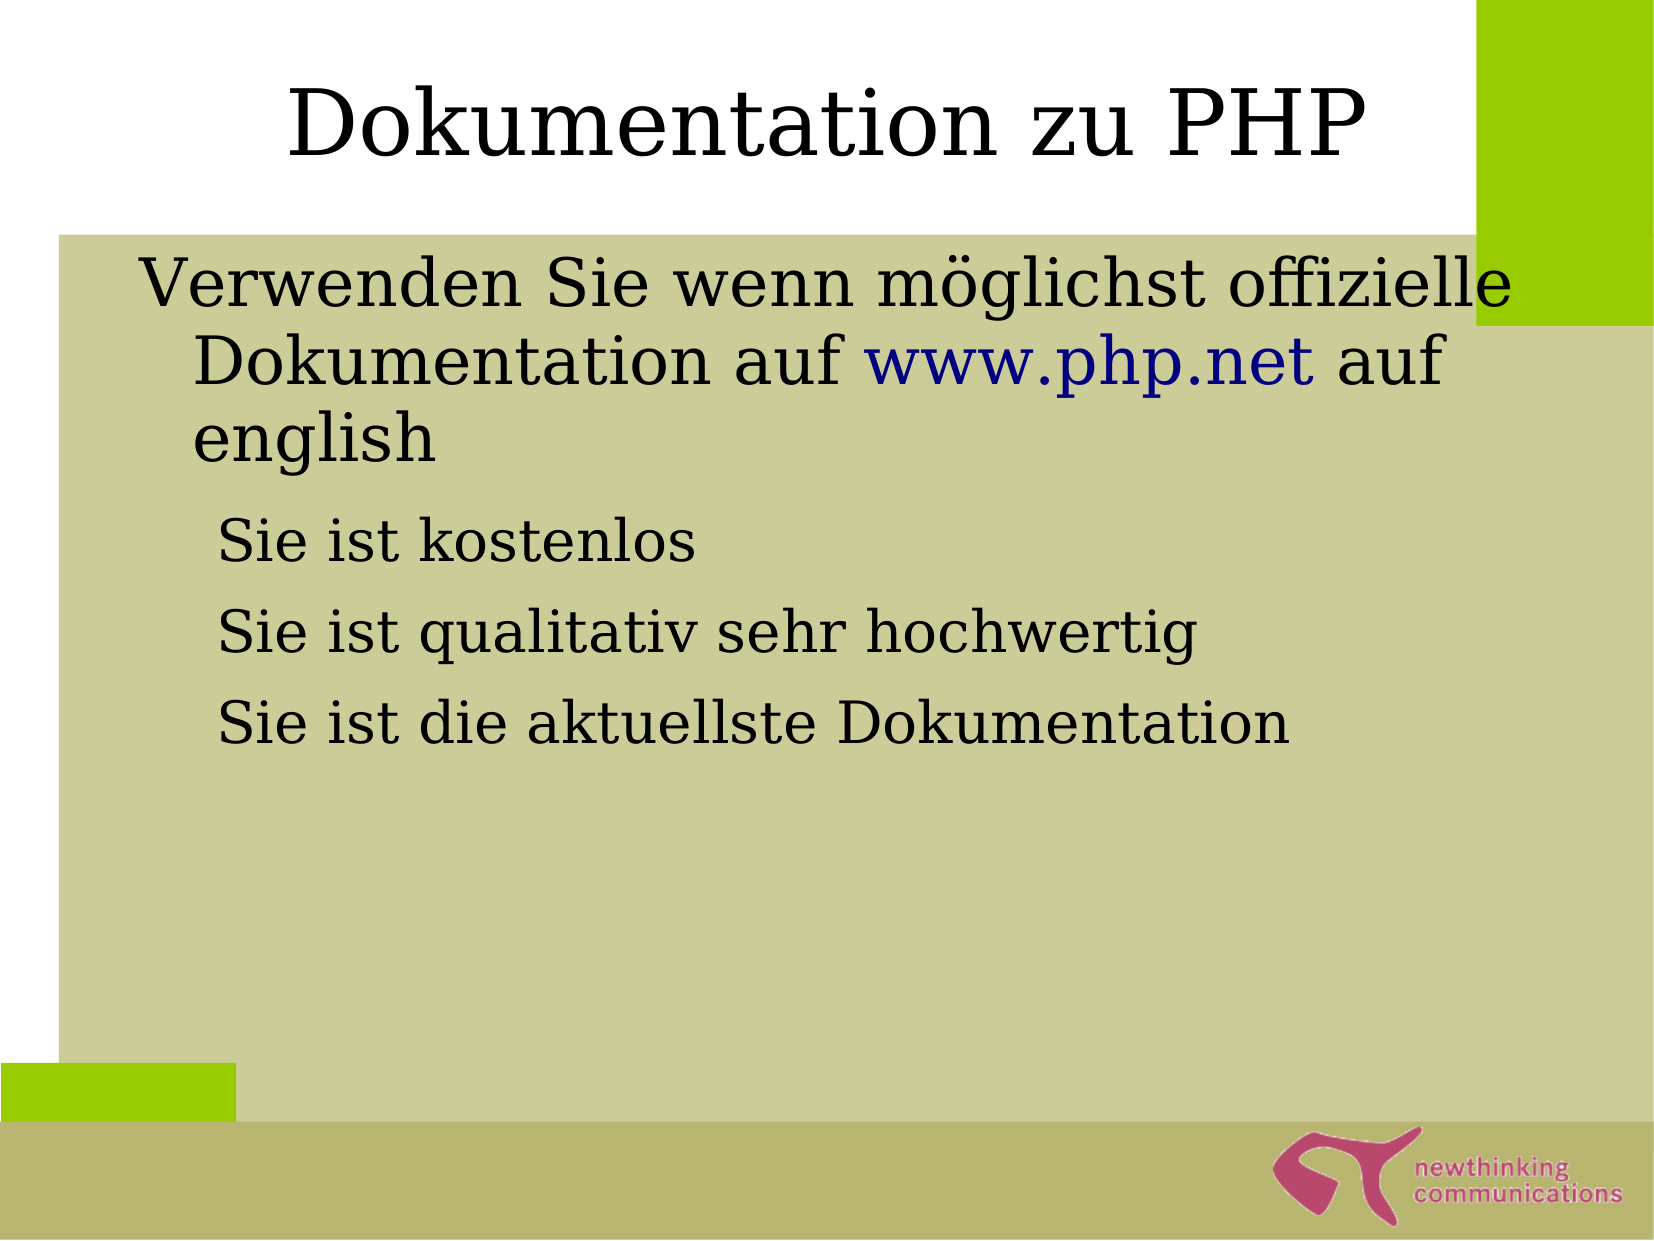

# Dokumentation zu PHP
Verwenden Sie wenn möglichst offizielle Dokumentation auf www.php.net auf english
Sie ist kostenlos
Sie ist qualitativ sehr hochwertig
Sie ist die aktuellste Dokumentation